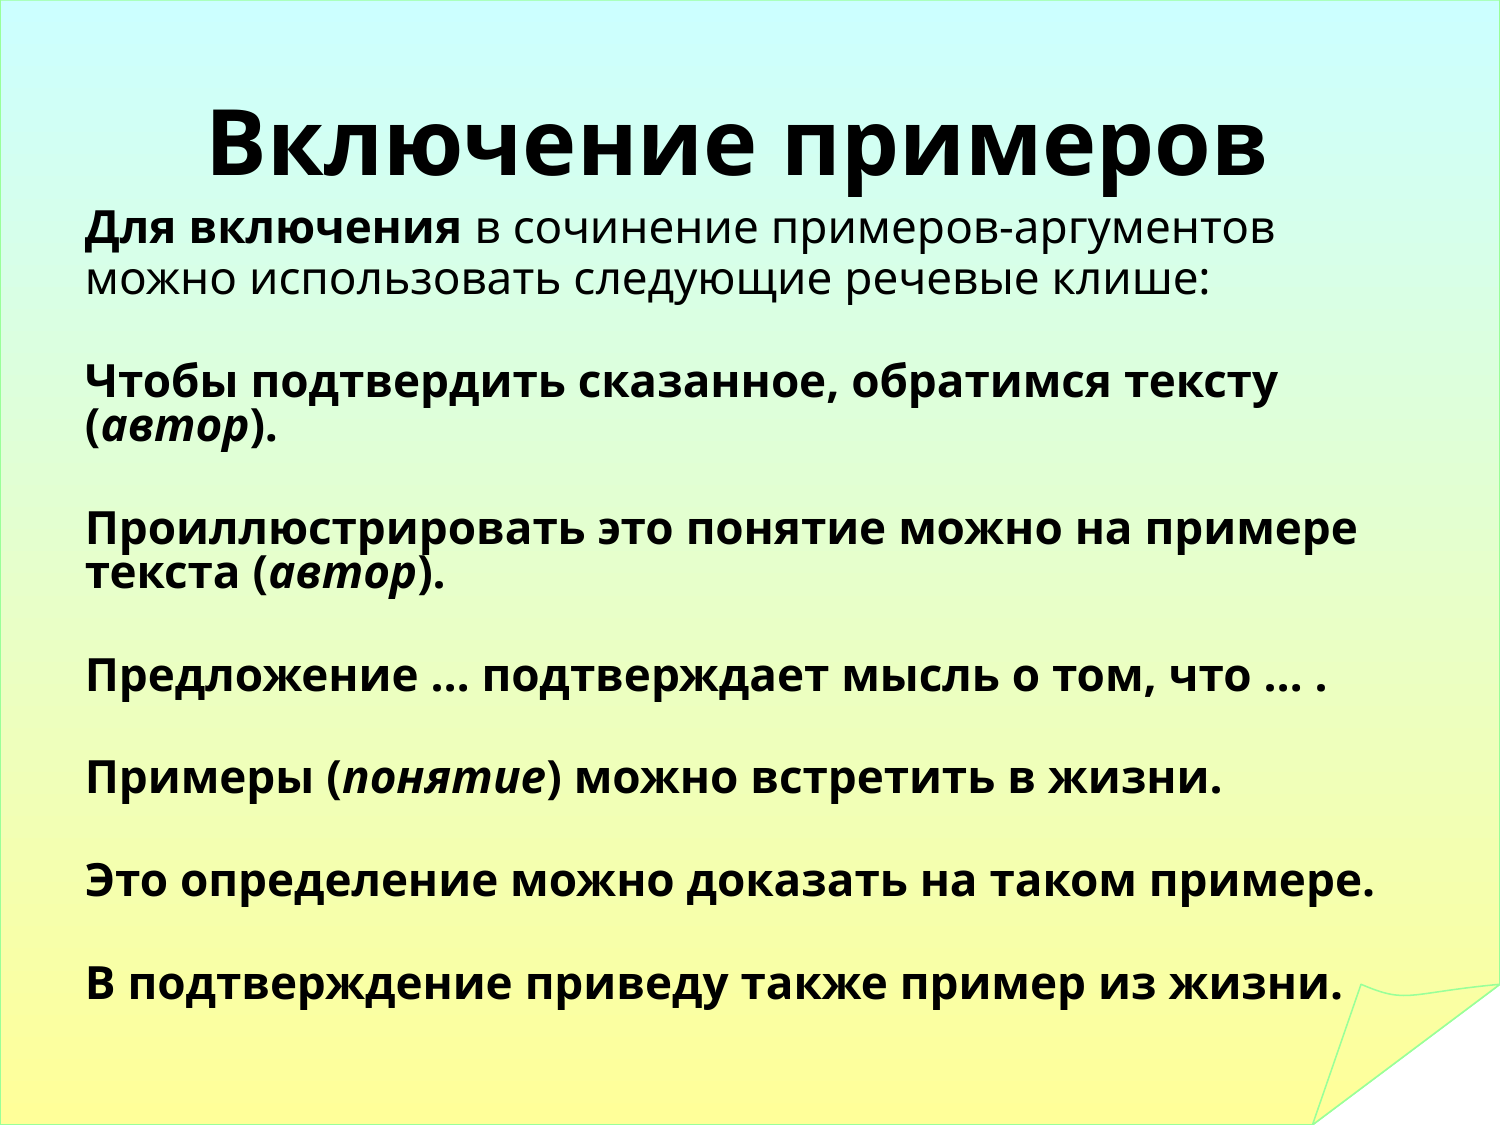

Включение примеров
Для включения в сочинение примеров-аргументов
можно использовать следующие речевые клише:
Чтобы подтвердить сказанное, обратимся тексту (автор).
Проиллюстрировать это понятие можно на примере текста (автор).
Предложение … подтверждает мысль о том, что … .
Примеры (понятие) можно встретить в жизни.
Это определение можно доказать на таком примере.
В подтверждение приведу также пример из жизни.